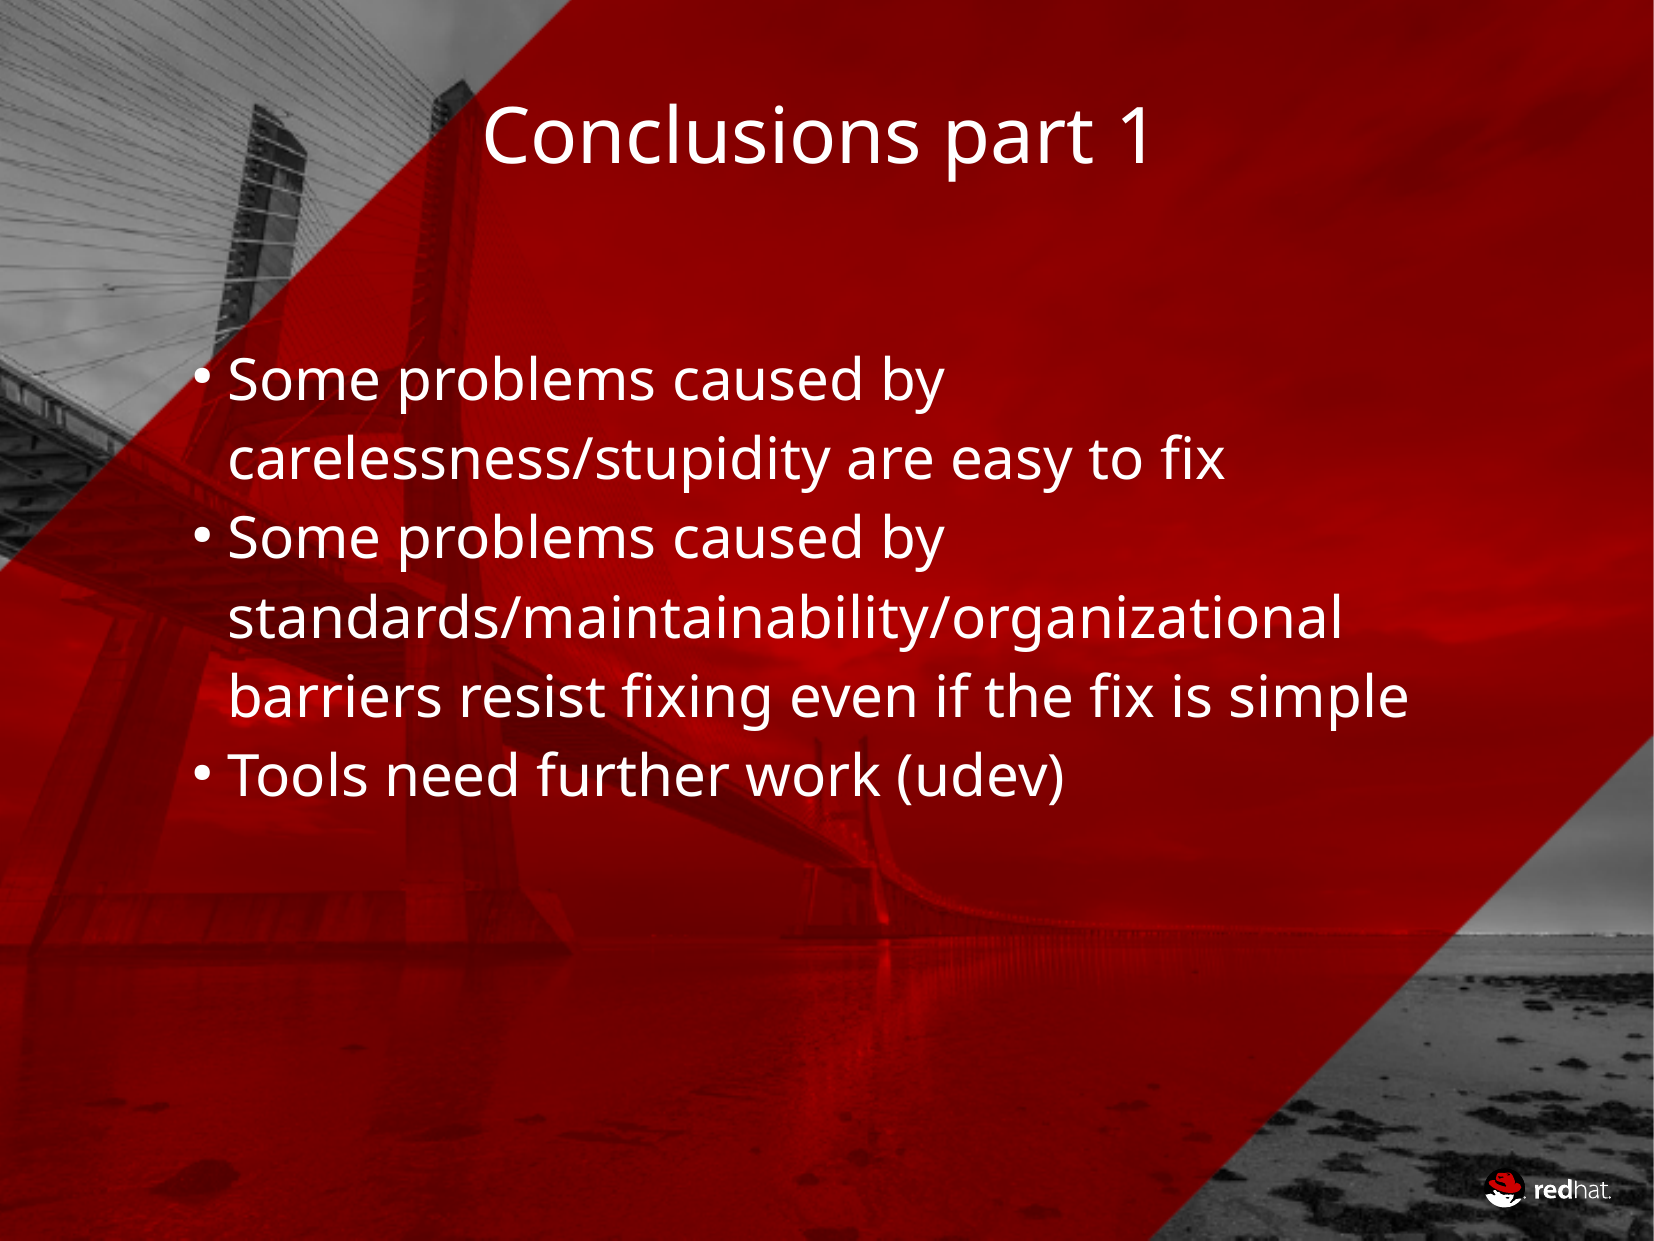

# Conclusions part 1
Some problems caused by carelessness/stupidity are easy to fix
Some problems caused by standards/maintainability/organizational barriers resist fixing even if the fix is simple
Tools need further work (udev)